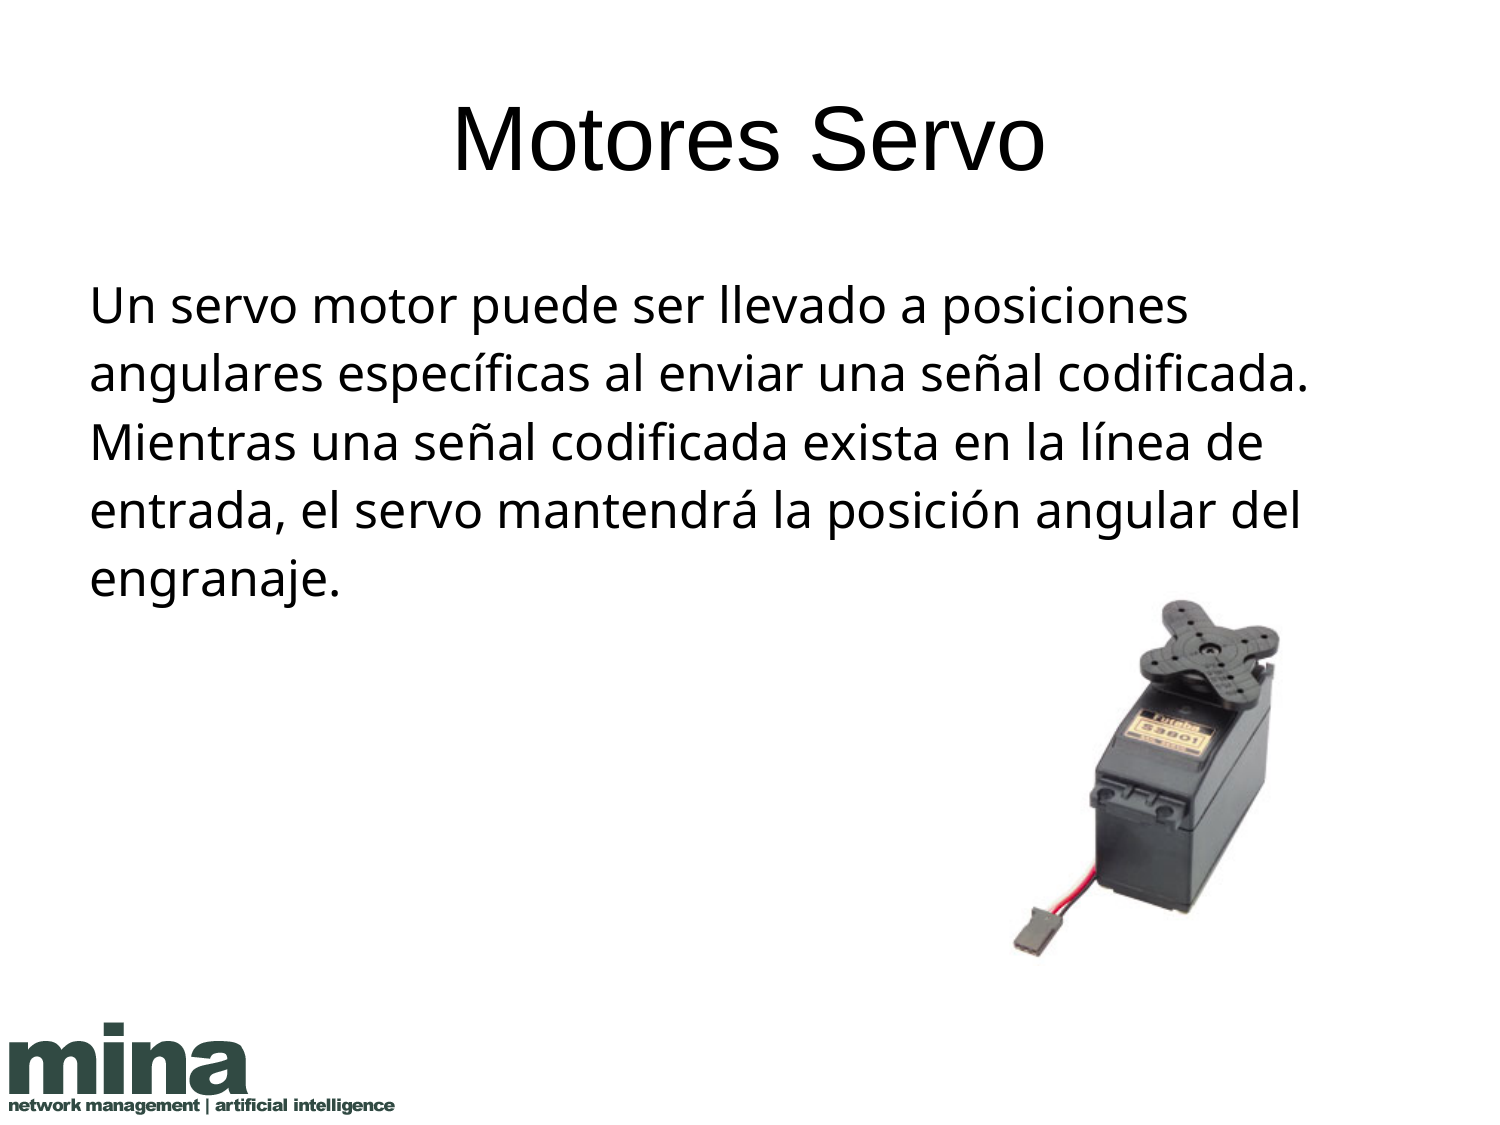

# Motores Servo
Un servo motor puede ser llevado a posiciones angulares específicas al enviar una señal codificada. Mientras una señal codificada exista en la línea de entrada, el servo mantendrá la posición angular del engranaje.